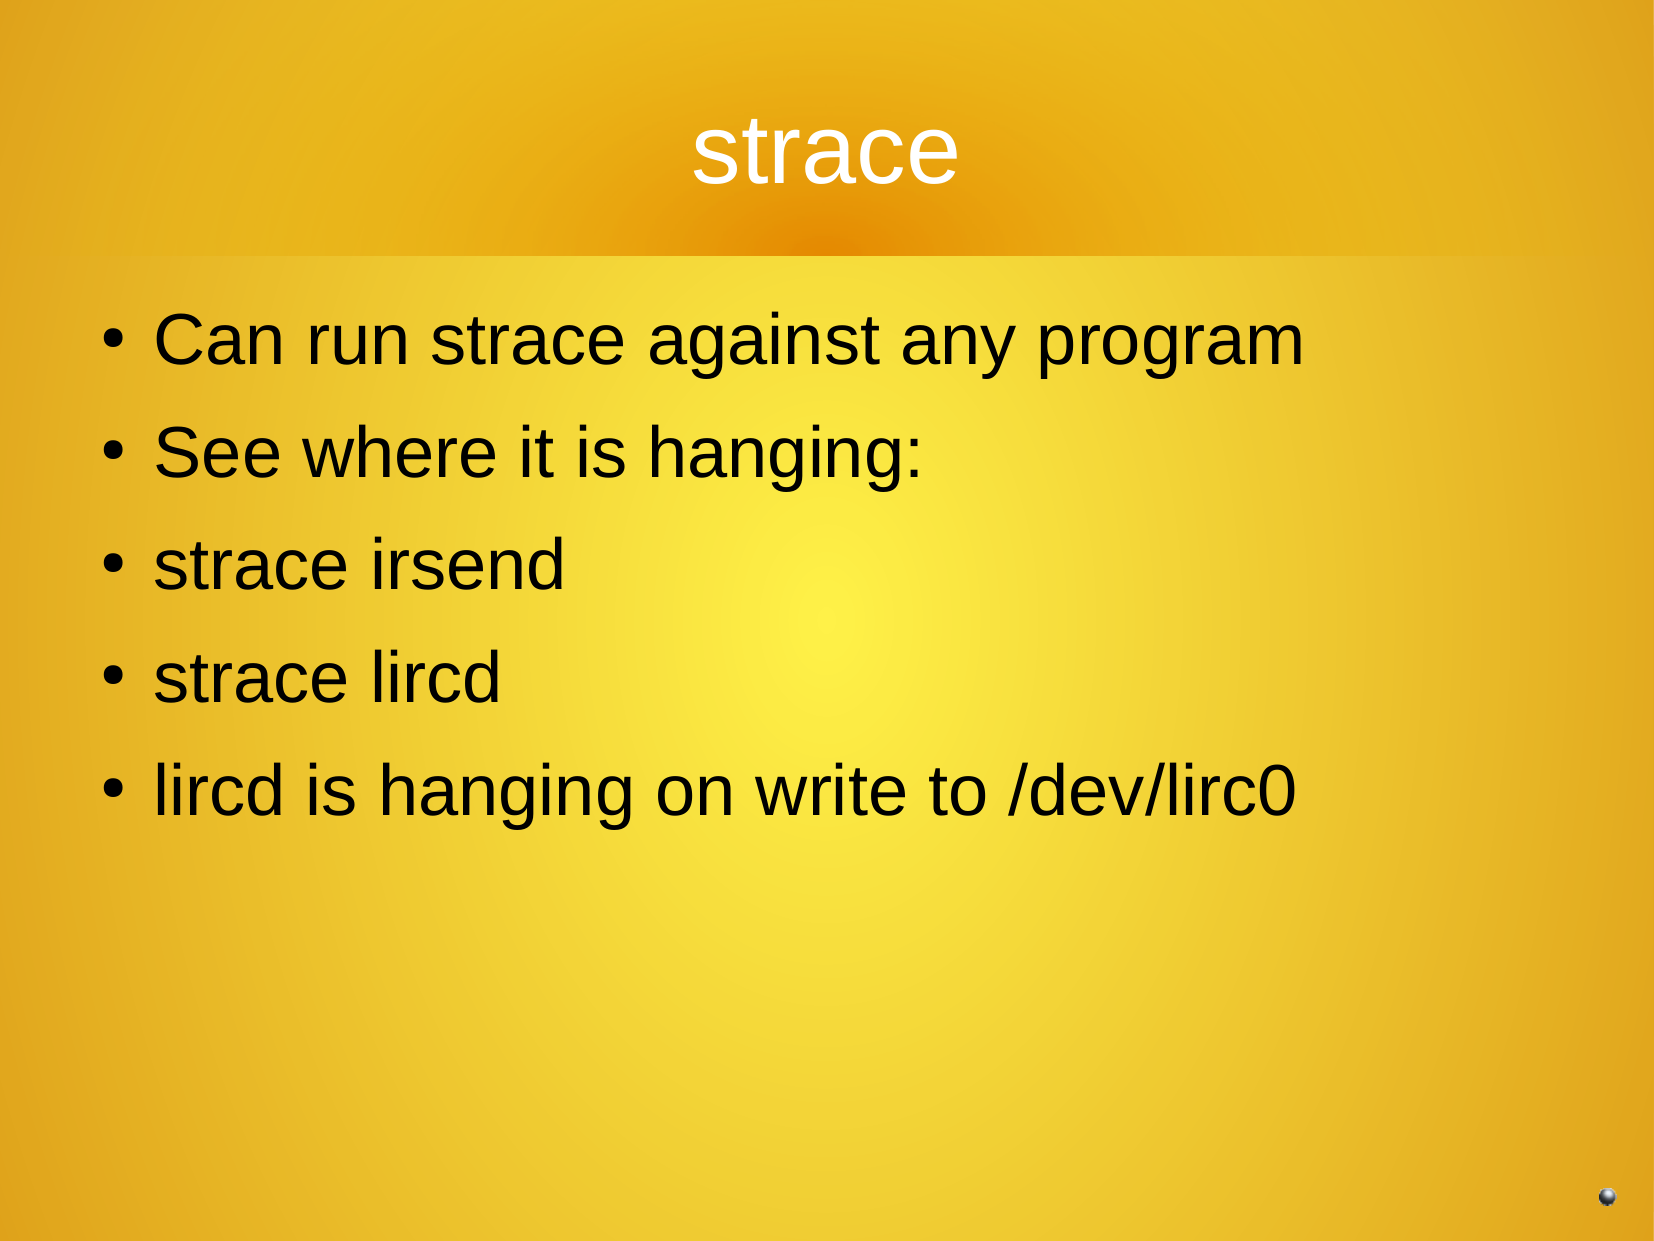

# strace
Can run strace against any program
See where it is hanging:
strace irsend
strace lircd
lircd is hanging on write to /dev/lirc0